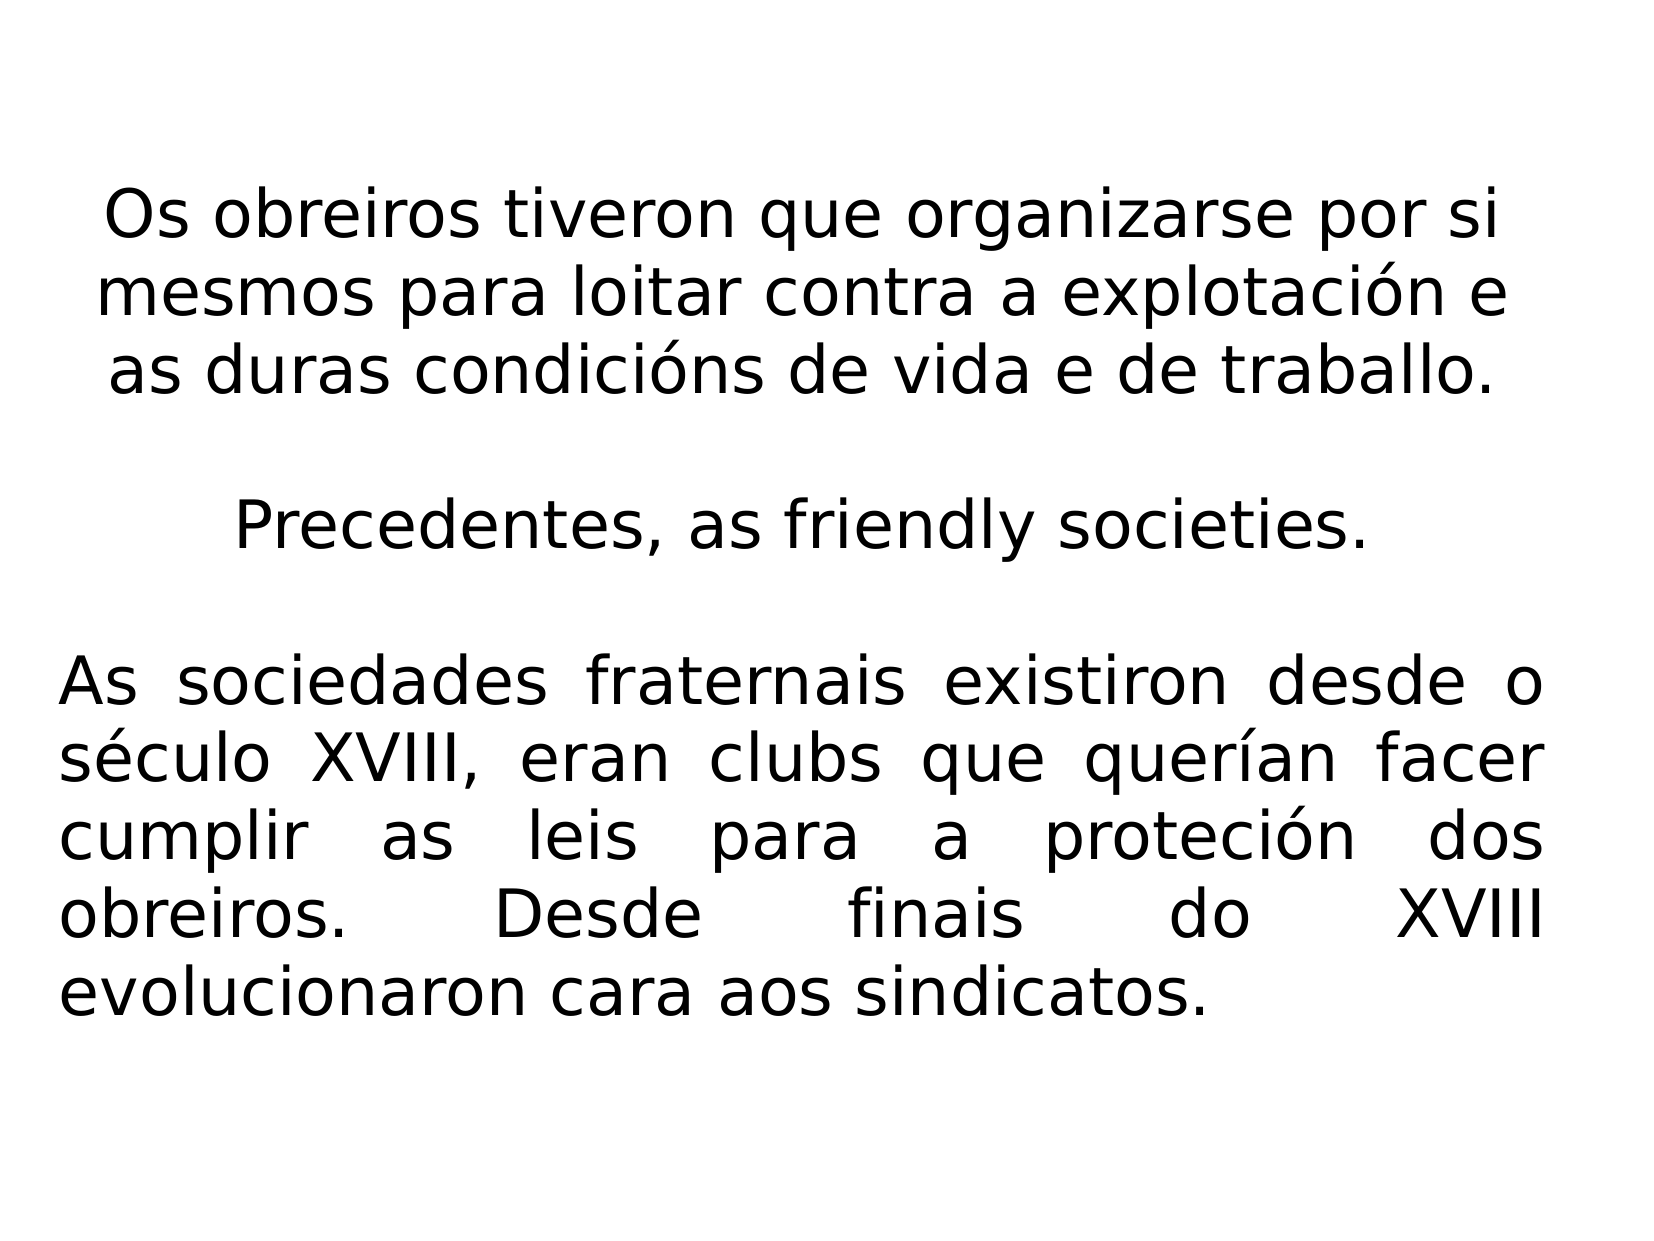

# Os obreiros tiveron que organizarse por si mesmos para loitar contra a explotación e as duras condicións de vida e de traballo.
Precedentes, as friendly societies.
As sociedades fraternais existiron desde o século XVIII, eran clubs que querían facer cumplir as leis para a proteción dos obreiros. Desde finais do XVIII evolucionaron cara aos sindicatos.